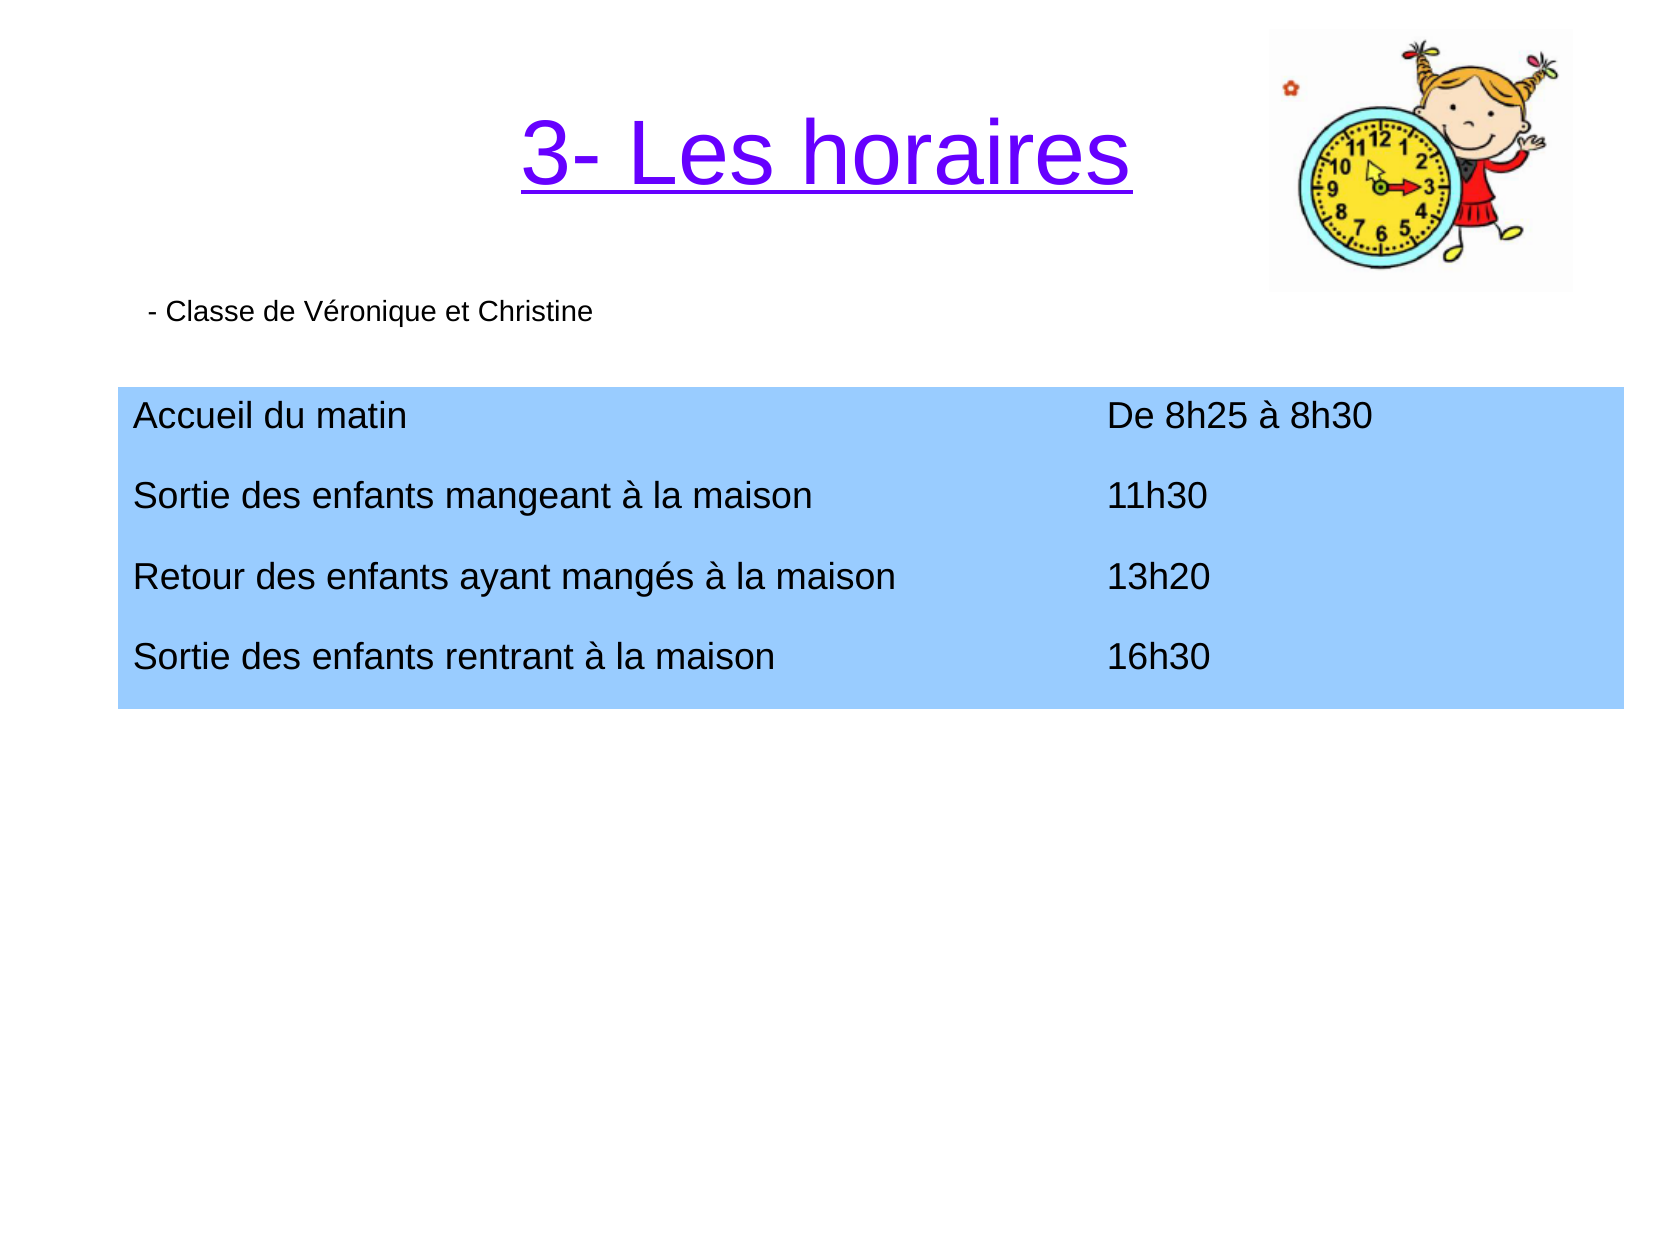

# 3- Les horaires
- Classe de Véronique et Christine
| Accueil du matin | De 8h25 à 8h30 |
| --- | --- |
| Sortie des enfants mangeant à la maison | 11h30 |
| Retour des enfants ayant mangés à la maison | 13h20 |
| Sortie des enfants rentrant à la maison | 16h30 |